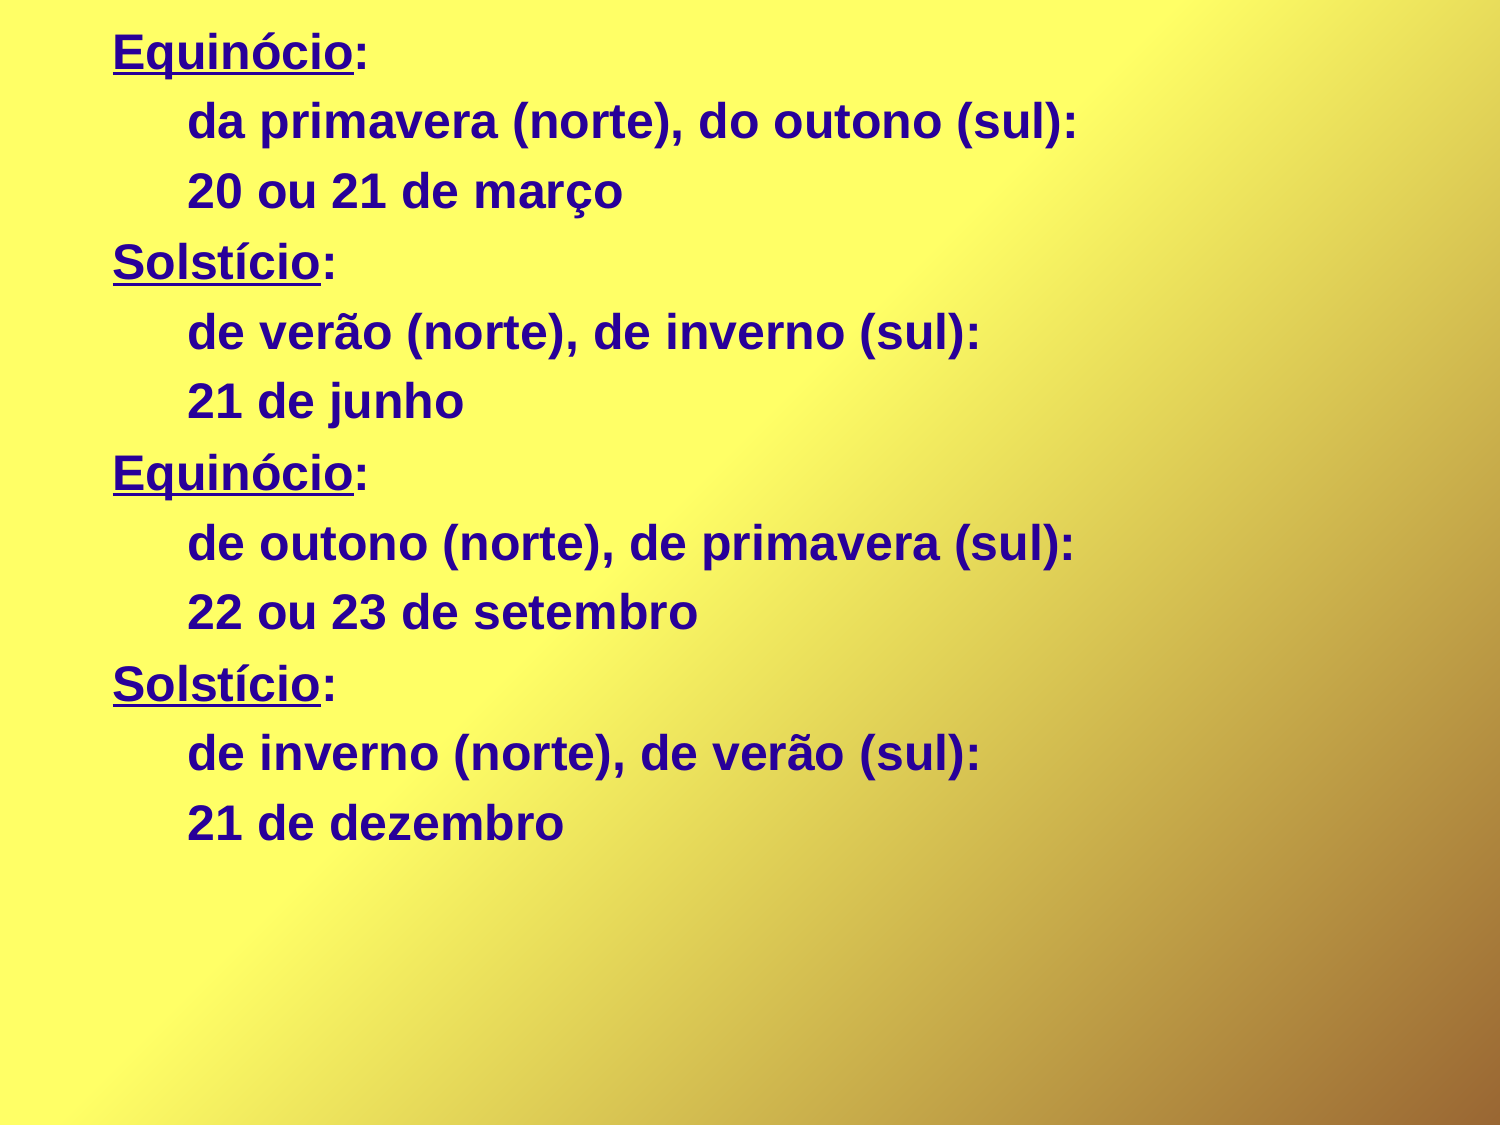

Equinócio:
da primavera (norte), do outono (sul):
20 ou 21 de março
Solstício:
de verão (norte), de inverno (sul):
21 de junho
Equinócio:
de outono (norte), de primavera (sul):
22 ou 23 de setembro
Solstício:
de inverno (norte), de verão (sul):
21 de dezembro
#